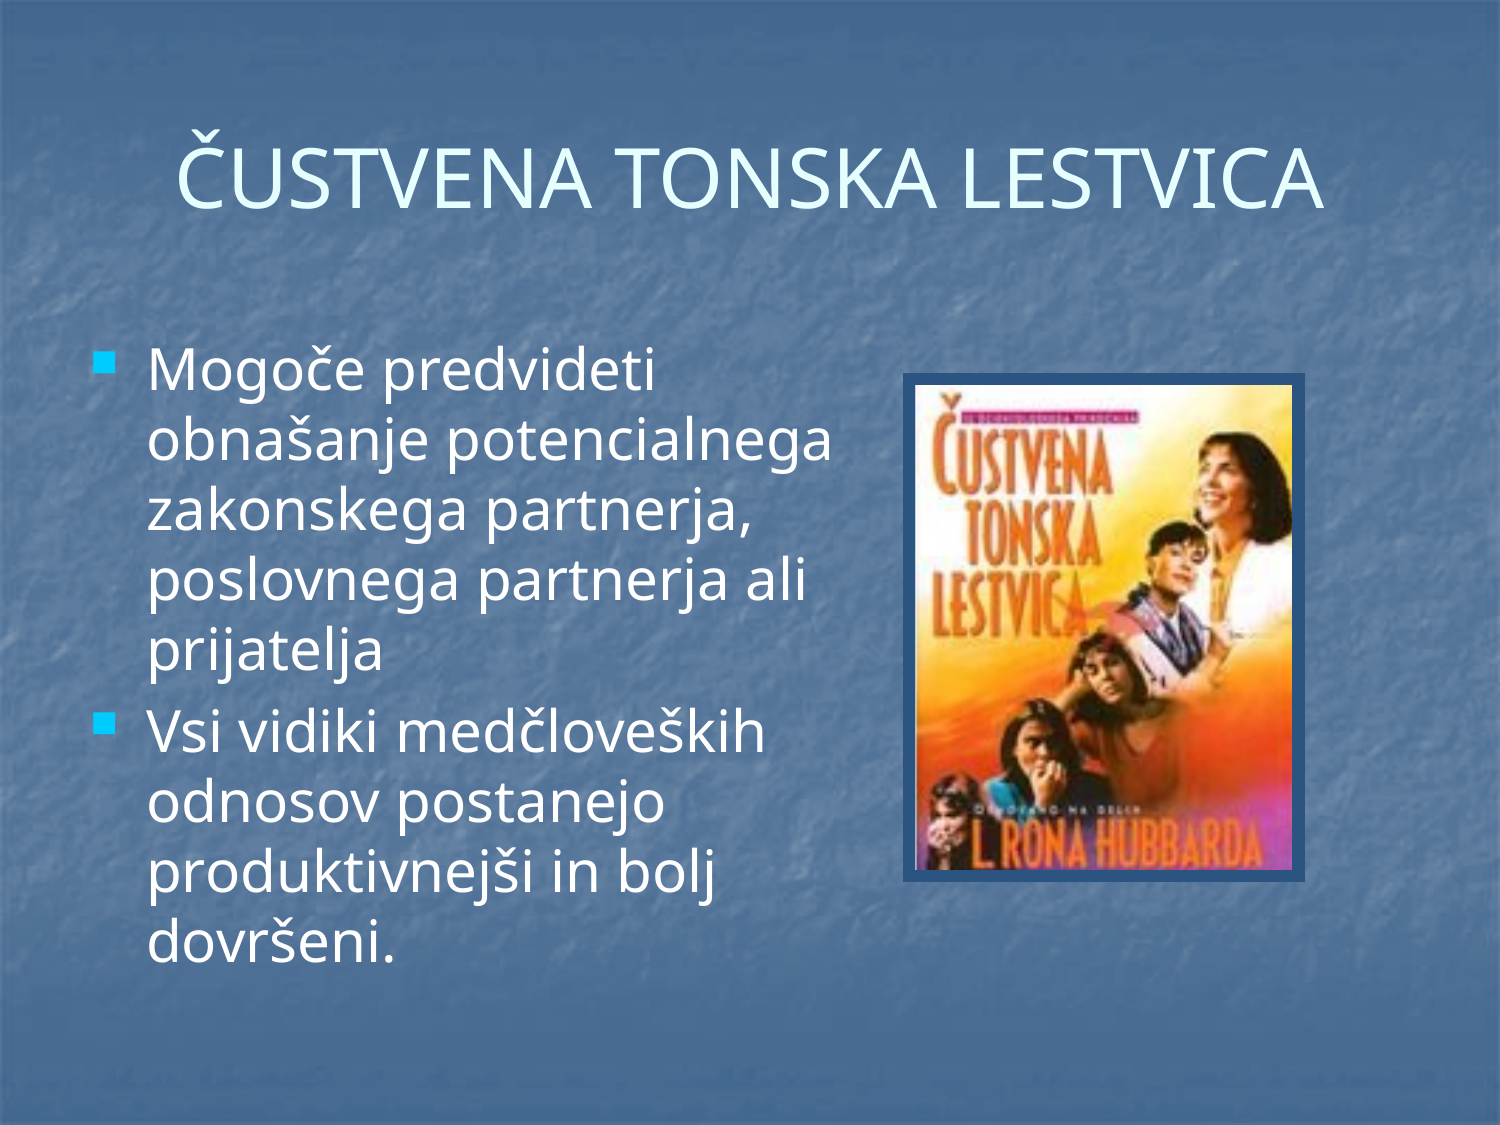

# ČUSTVENA TONSKA LESTVICA
Mogoče predvideti obnašanje potencialnega zakonskega partnerja, poslovnega partnerja ali prijatelja
Vsi vidiki medčloveških odnosov postanejo produktivnejši in bolj dovršeni.